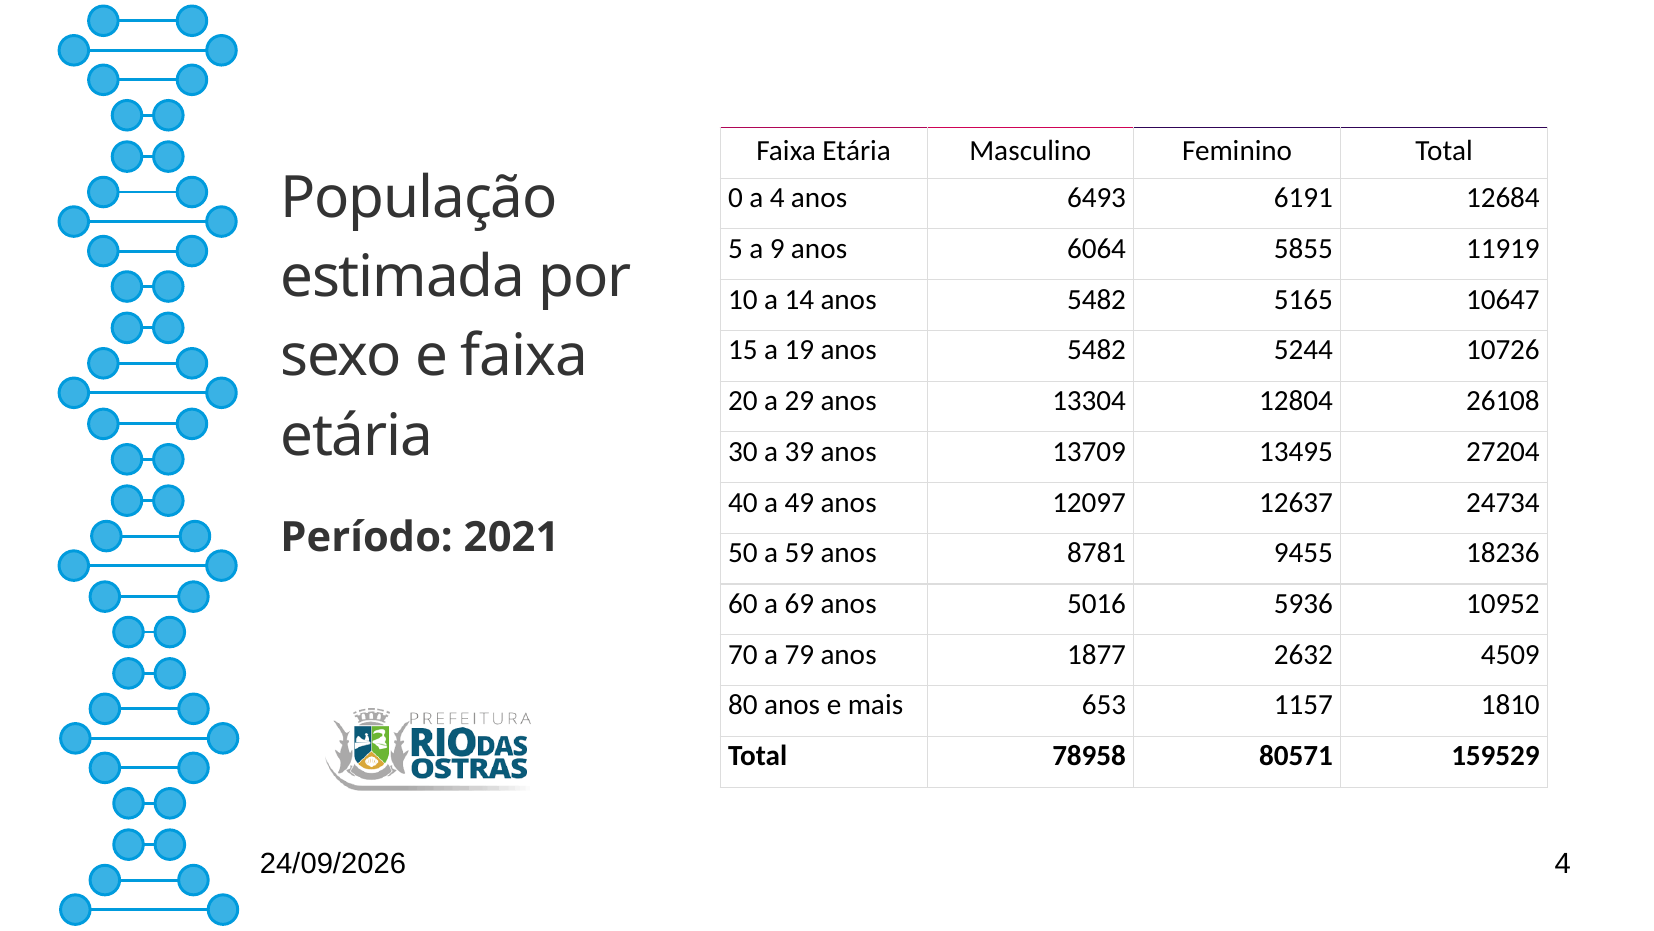

| Faixa Etária | Masculino | Feminino | Total |
| --- | --- | --- | --- |
| 0 a 4 anos | 6493 | 6191 | 12684 |
| 5 a 9 anos | 6064 | 5855 | 11919 |
| 10 a 14 anos | 5482 | 5165 | 10647 |
| 15 a 19 anos | 5482 | 5244 | 10726 |
| 20 a 29 anos | 13304 | 12804 | 26108 |
| 30 a 39 anos | 13709 | 13495 | 27204 |
| 40 a 49 anos | 12097 | 12637 | 24734 |
| 50 a 59 anos | 8781 | 9455 | 18236 |
| 60 a 69 anos | 5016 | 5936 | 10952 |
| 70 a 79 anos | 1877 | 2632 | 4509 |
| 80 anos e mais | 653 | 1157 | 1810 |
| Total | 78958 | 80571 | 159529 |
População estimada por sexo e faixa etária
Período: 2021
4